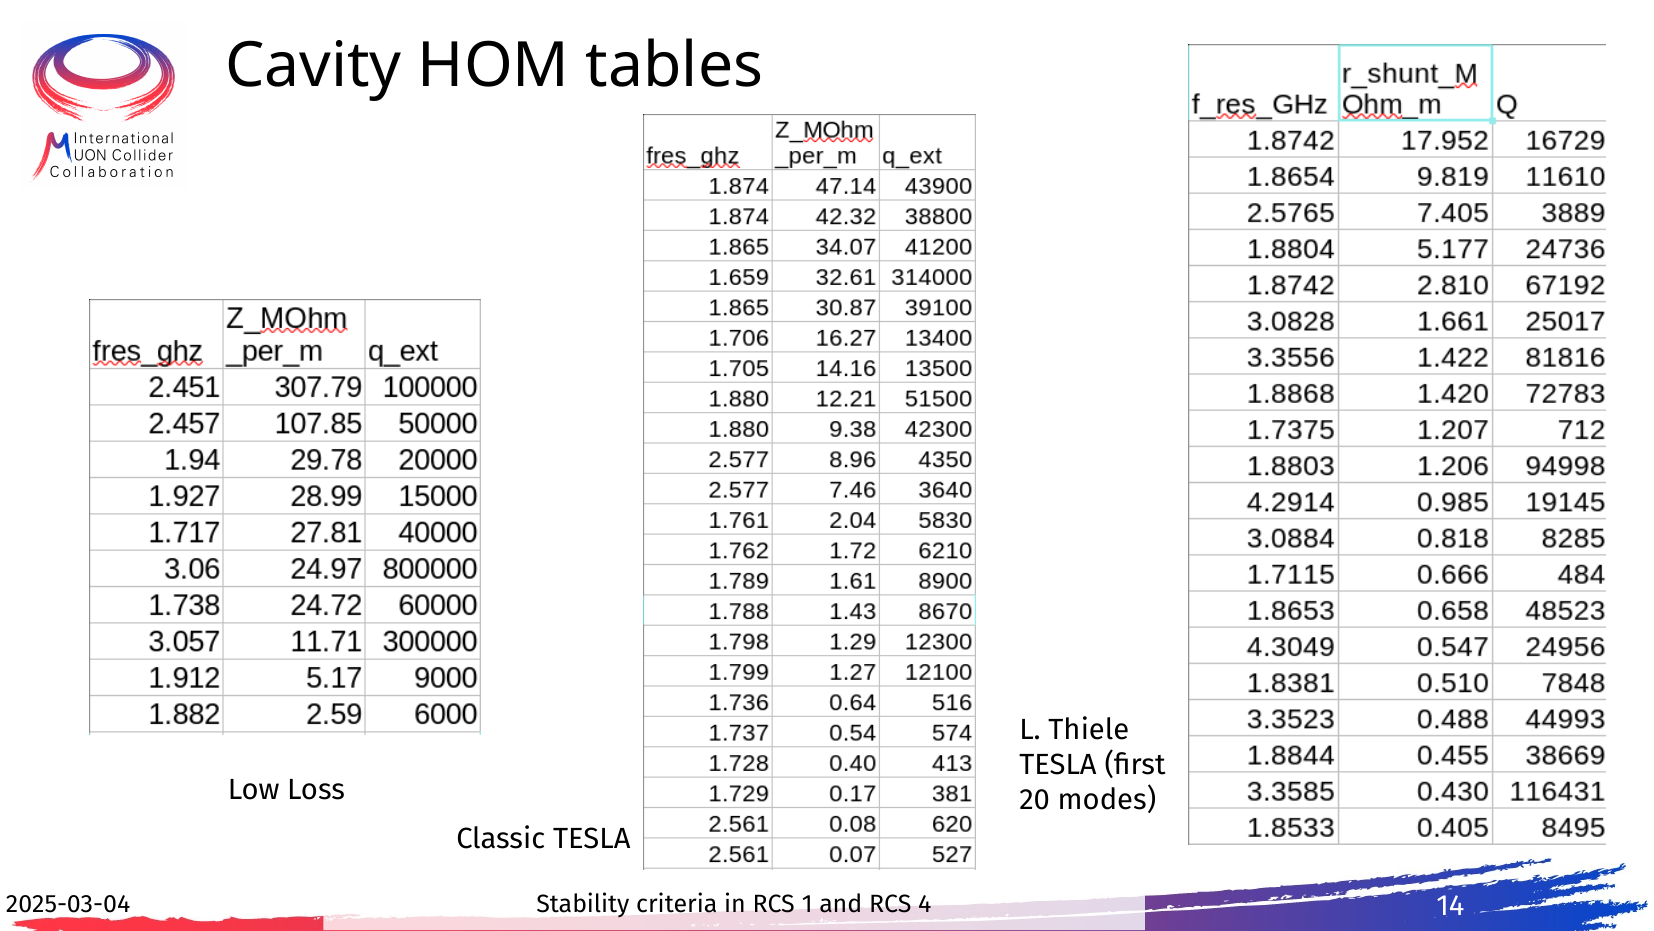

# Cavity HOM tables
L. Thiele TESLA (first 20 modes)
Low Loss
Classic TESLA
2025-03-04
Stability criteria in RCS 1 and RCS 4
14